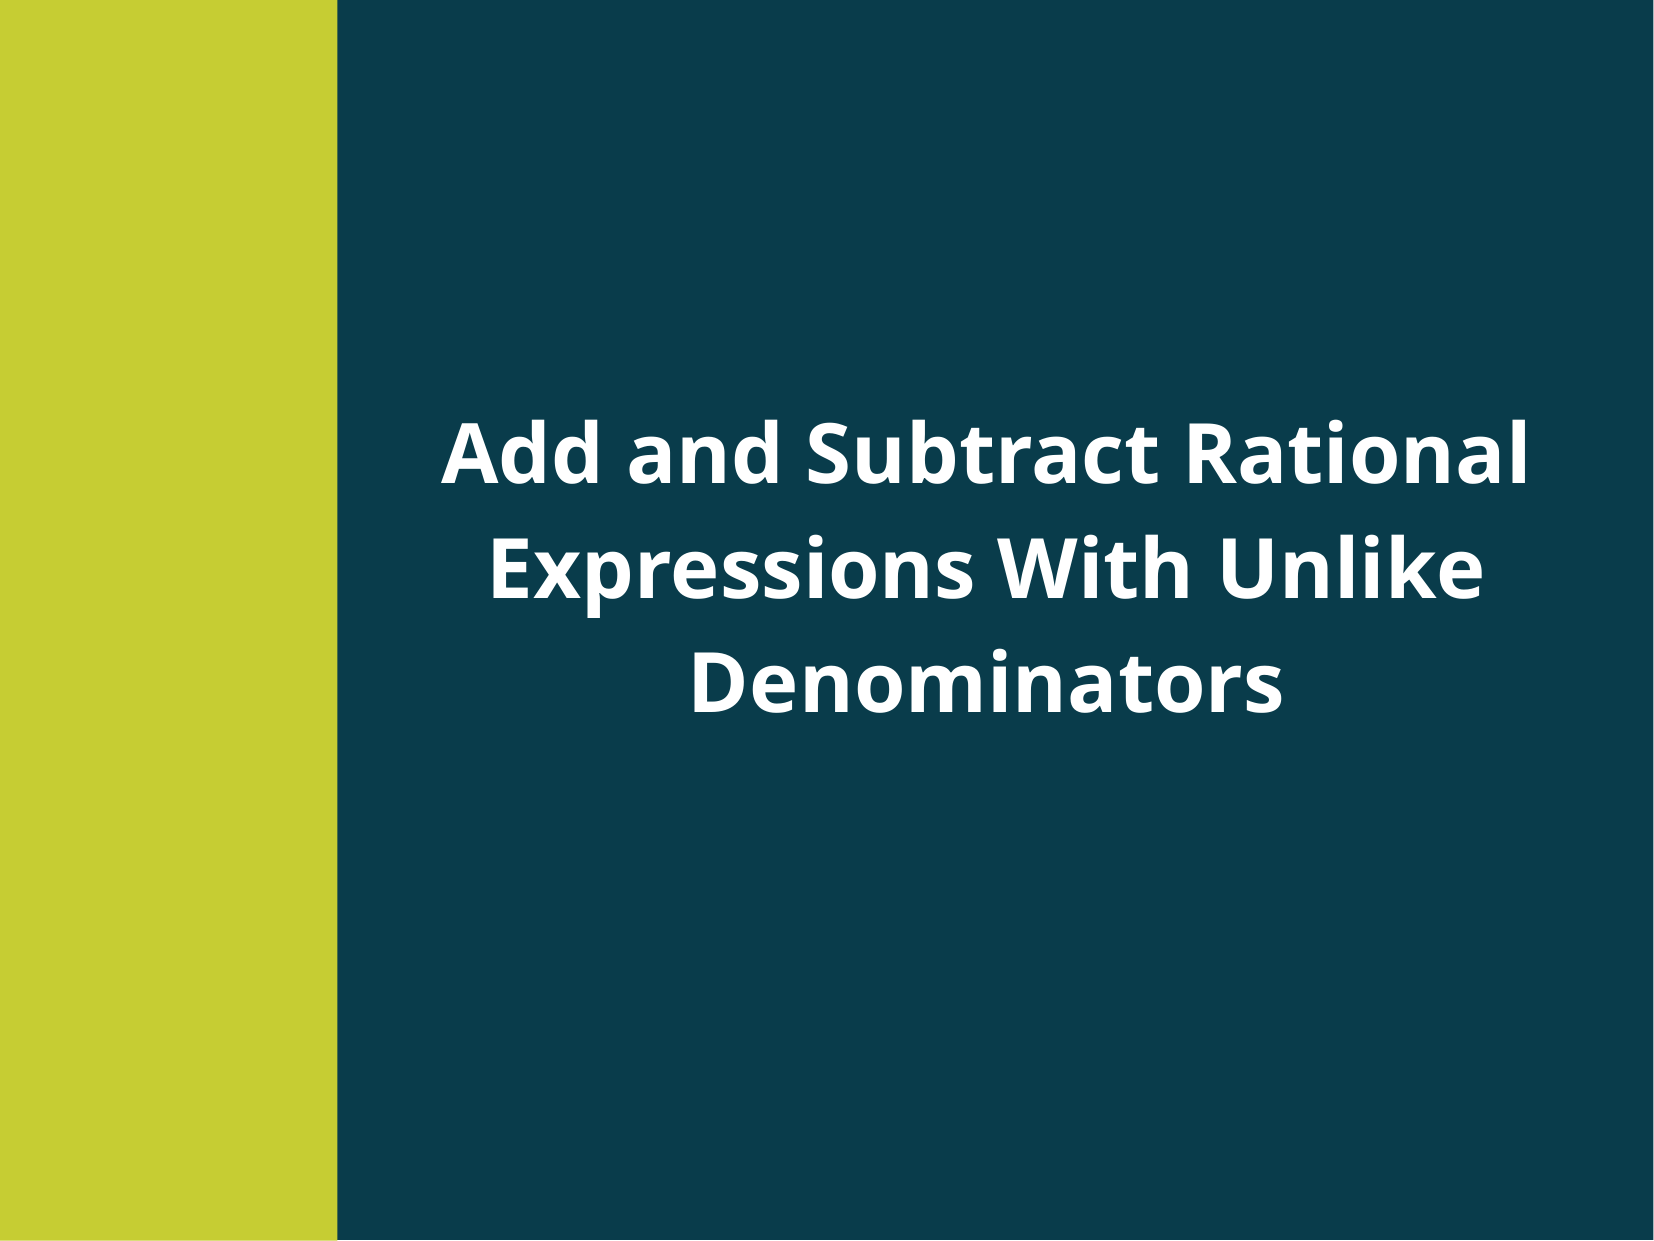

# Add and Subtract Rational Expressions With Unlike Denominators